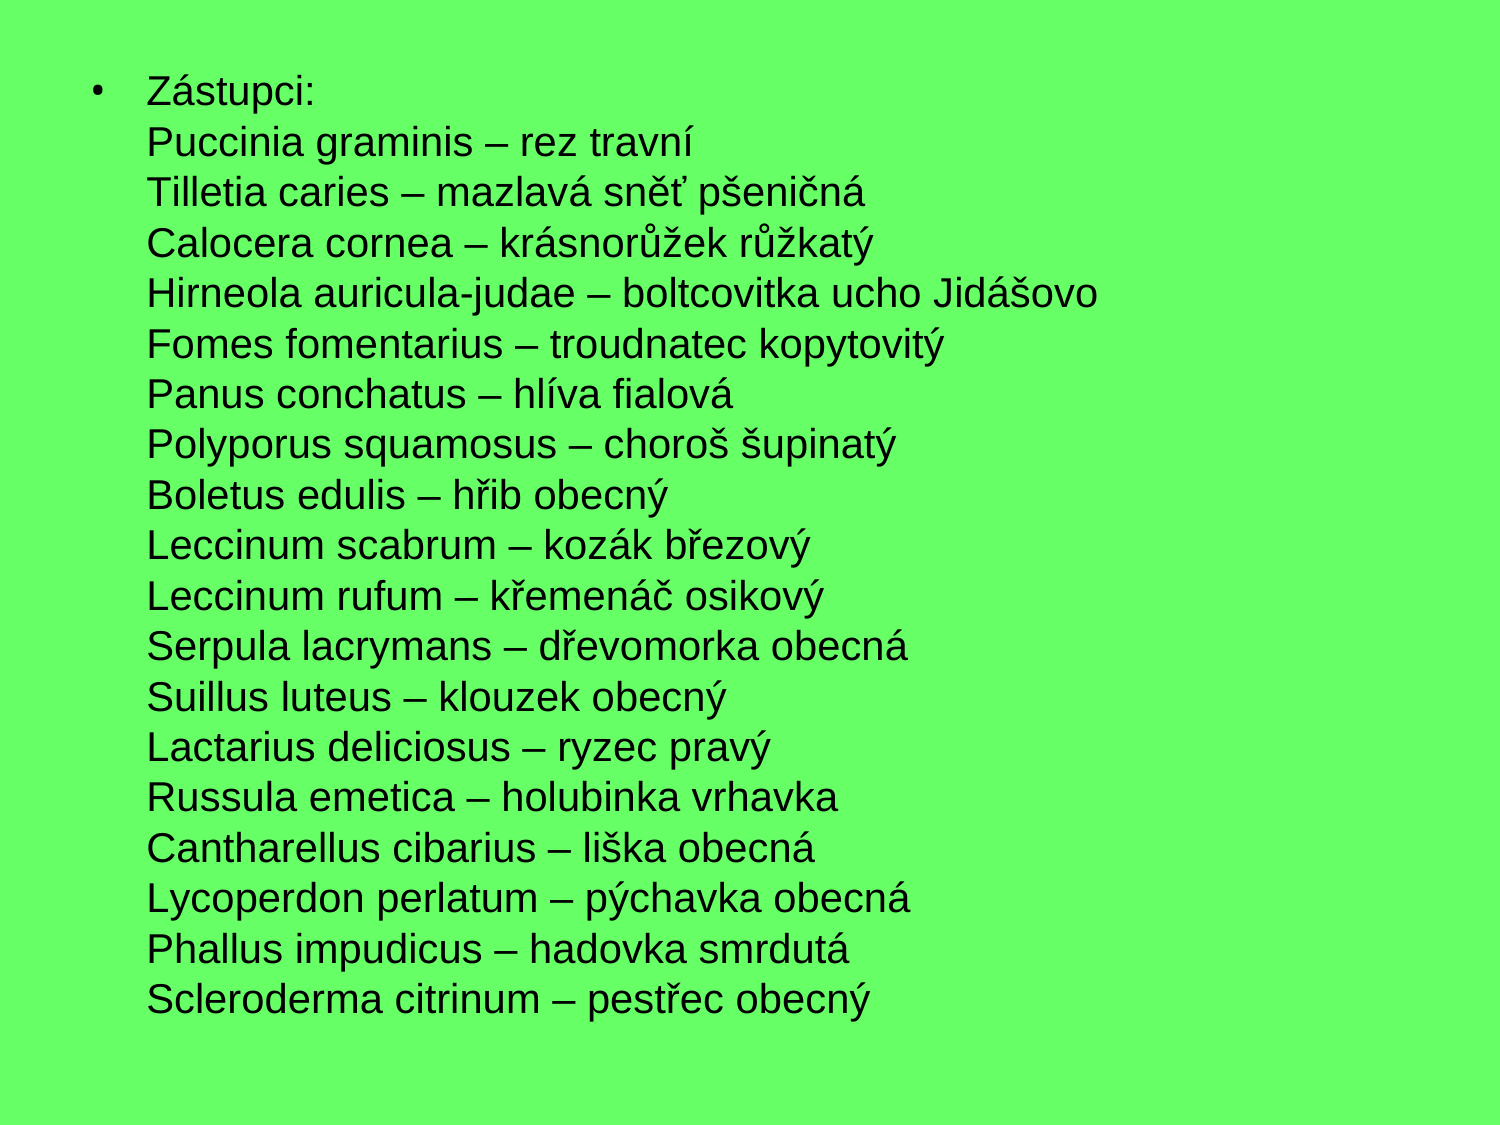

#
Zástupci:
Puccinia graminis – rez travní
Tilletia caries – mazlavá sněť pšeničná
Calocera cornea – krásnorůžek růžkatý
Hirneola auricula-judae – boltcovitka ucho Jidášovo
Fomes fomentarius – troudnatec kopytovitý
Panus conchatus – hlíva fialová
Polyporus squamosus – choroš šupinatý
Boletus edulis – hřib obecný
Leccinum scabrum – kozák březový
Leccinum rufum – křemenáč osikový
Serpula lacrymans – dřevomorka obecná
Suillus luteus – klouzek obecný
Lactarius deliciosus – ryzec pravý
Russula emetica – holubinka vrhavka
Cantharellus cibarius – liška obecná
Lycoperdon perlatum – pýchavka obecná
Phallus impudicus – hadovka smrdutá
Scleroderma citrinum – pestřec obecný